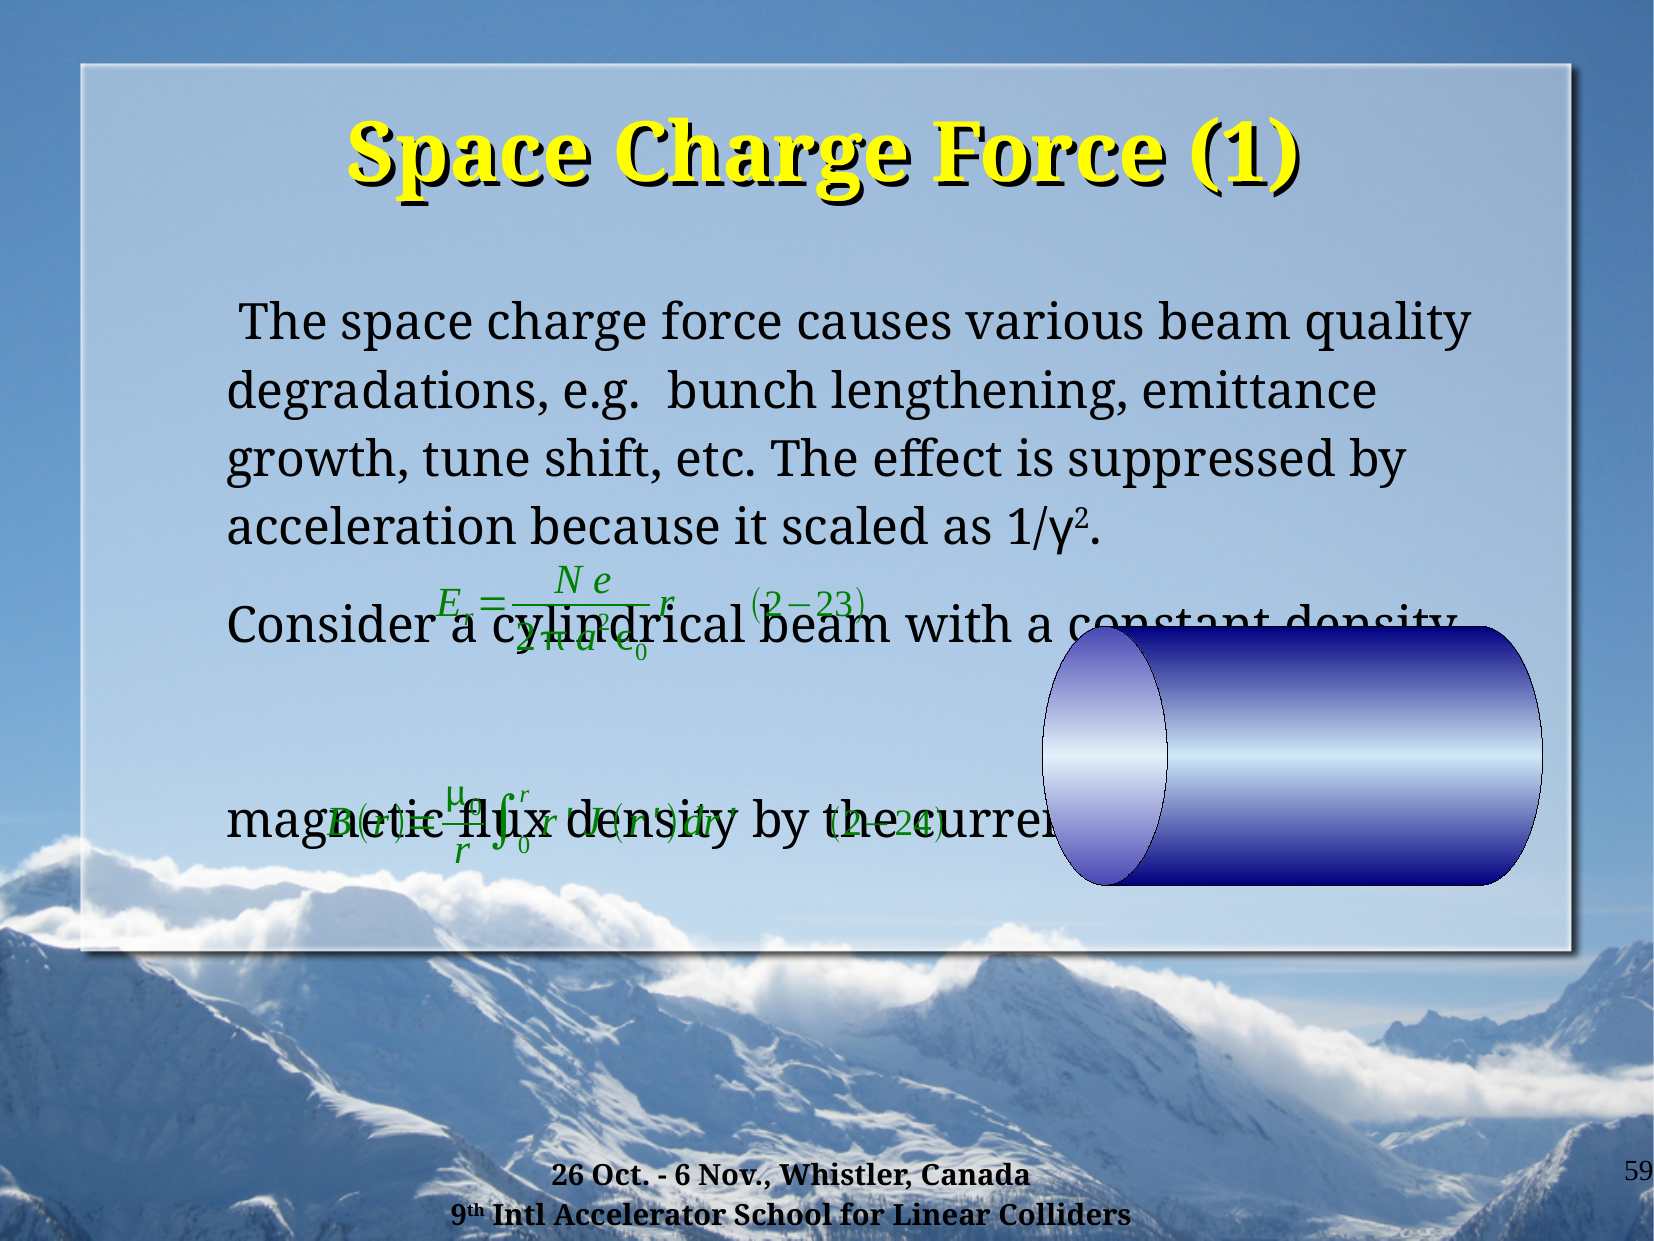

# Space Charge Force (1)
 The space charge force causes various beam quality degradations, e.g. bunch lengthening, emittance growth, tune shift, etc. The effect is suppressed by acceleration because it scaled as 1/γ2.
Consider a cylindrical beam with a constant density.
magnetic flux density by the current,
59